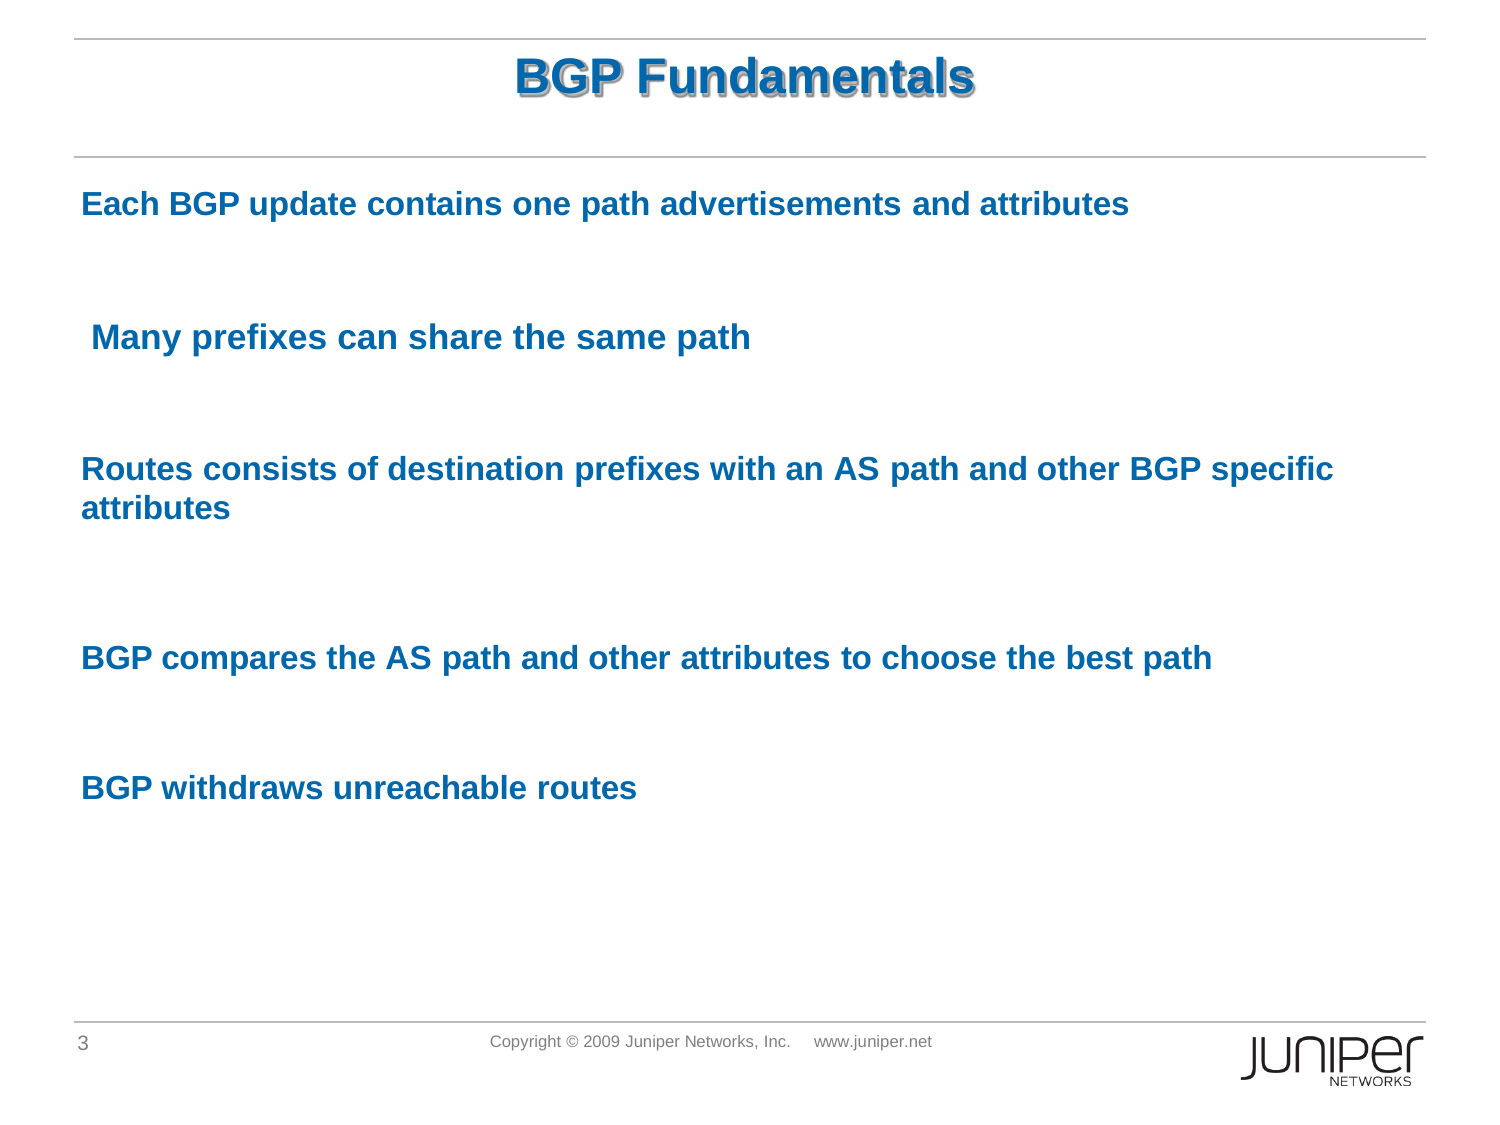

BGP Fundamentals
Each BGP update contains one path advertisements and attributes
Many prefixes can share the same path
Routes consists of destination prefixes with an AS path and other BGP specific
attributes
BGP compares the AS path and other attributes to choose the best path BGP withdraws unreachable routes
Copyright © 2009 Juniper Networks, Inc.	www.juniper.net